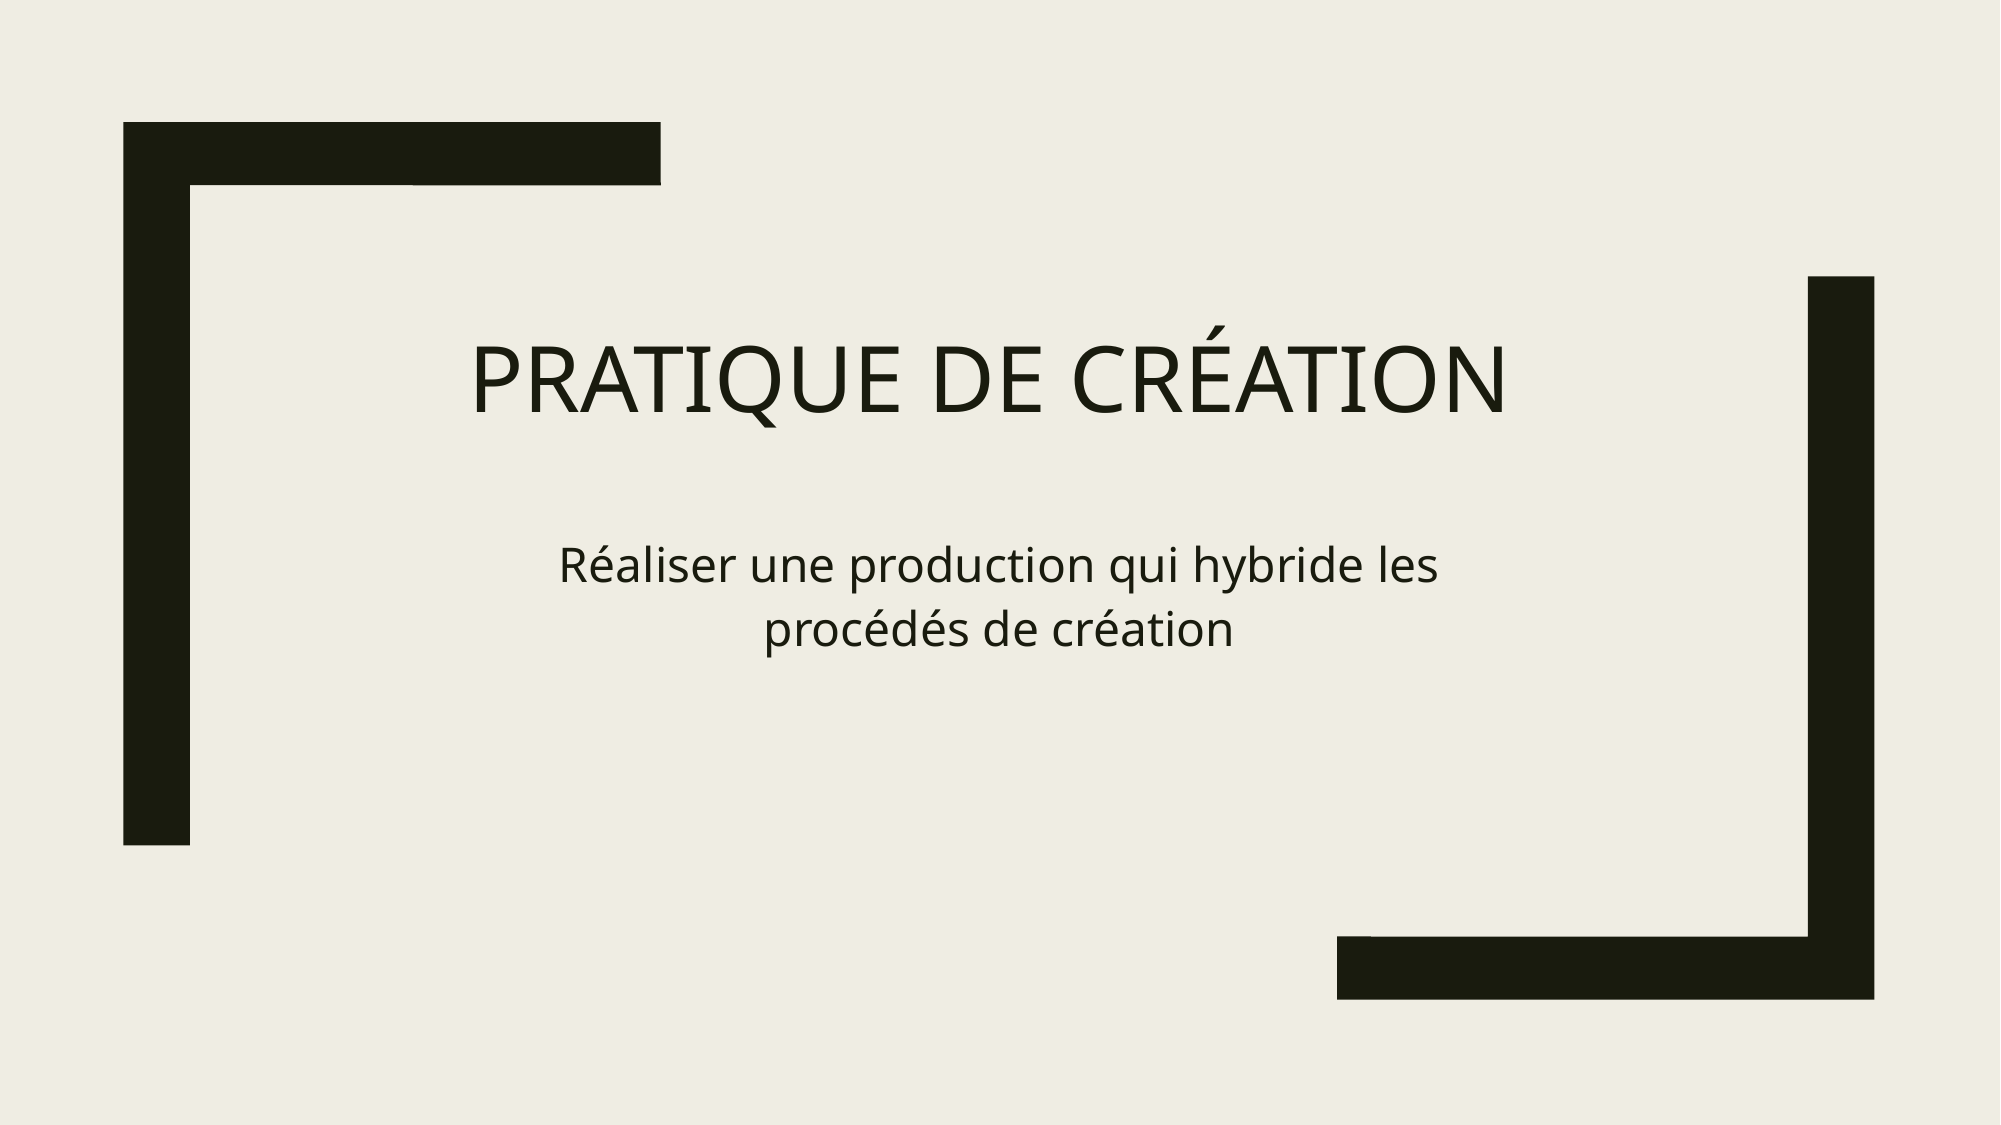

# Pratique de création
Réaliser une production qui hybride les procédés de création